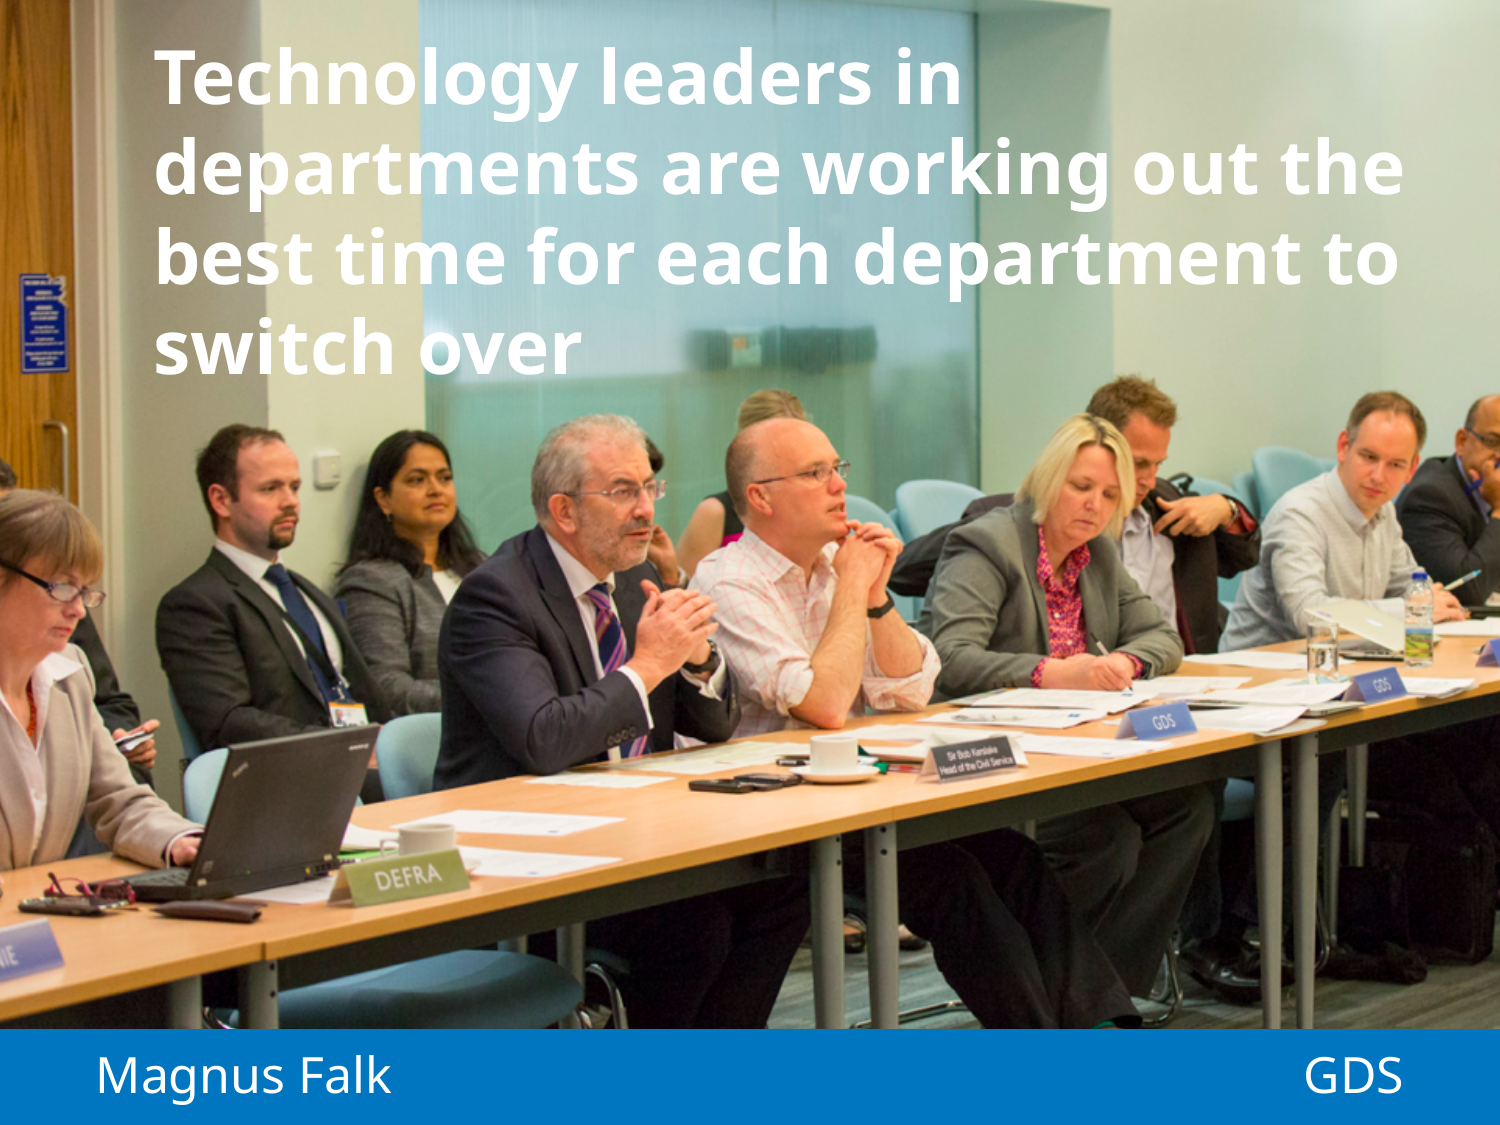

# Technology leaders in departments are working out the best time for each department to switch over
Magnus Falk
GDS